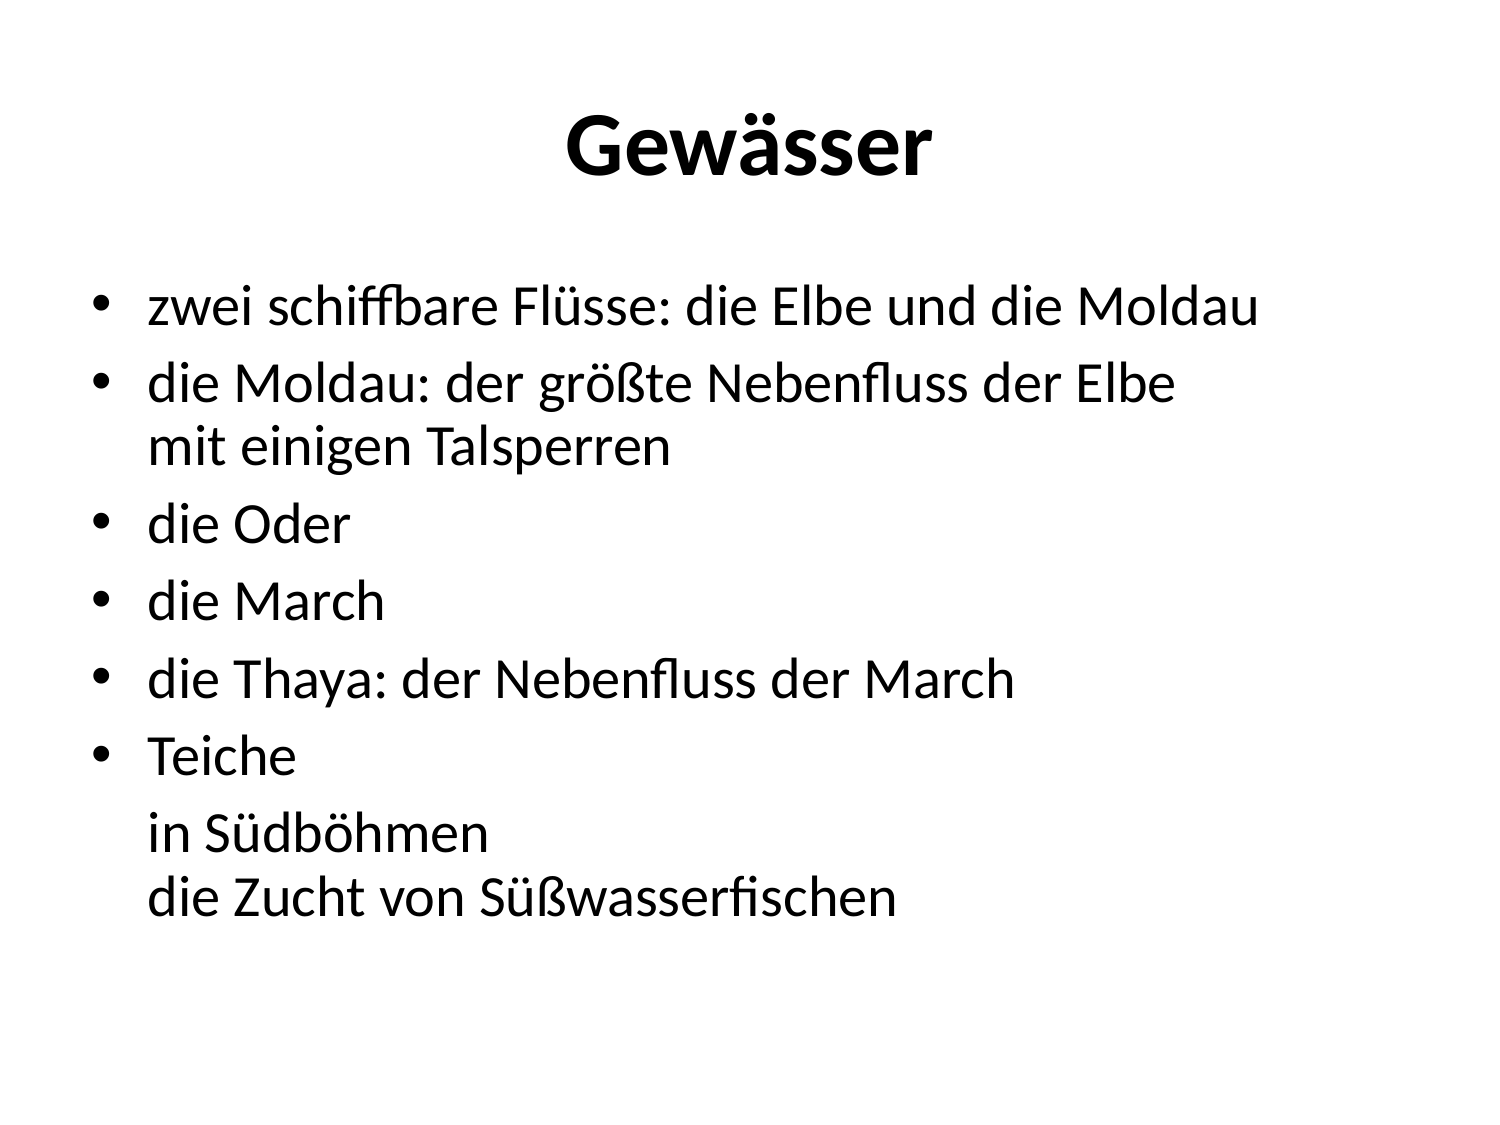

# Gewässer
zwei schiffbare Flüsse: die Elbe und die Moldau
die Moldau: der größte Nebenfluss der Elbe
mit einigen Talsperren
die Oder
die March
die Thaya: der Nebenfluss der March
Teiche
	in Südböhmen
die Zucht von Süßwasserfischen